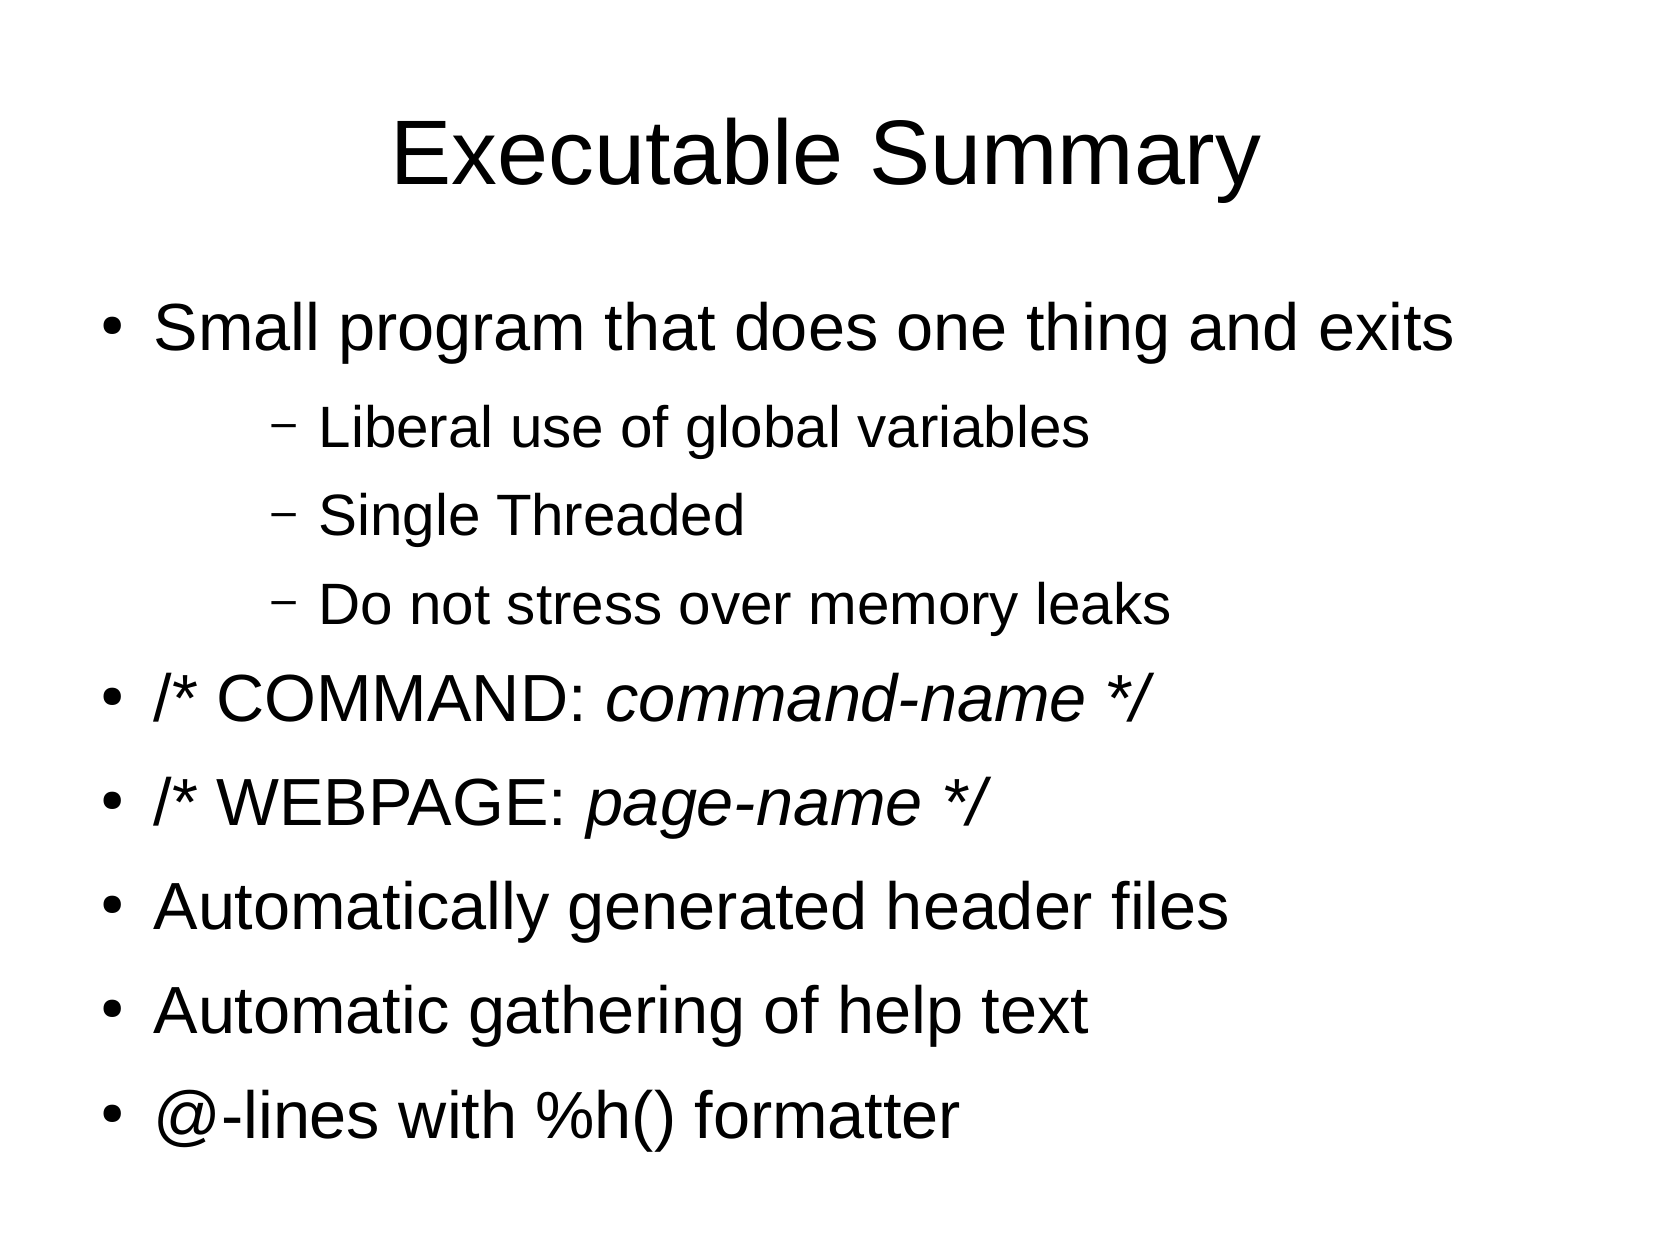

# Executable Summary
Small program that does one thing and exits
Liberal use of global variables
Single Threaded
Do not stress over memory leaks
/* COMMAND: command-name */
/* WEBPAGE: page-name */
Automatically generated header files
Automatic gathering of help text
@-lines with %h() formatter